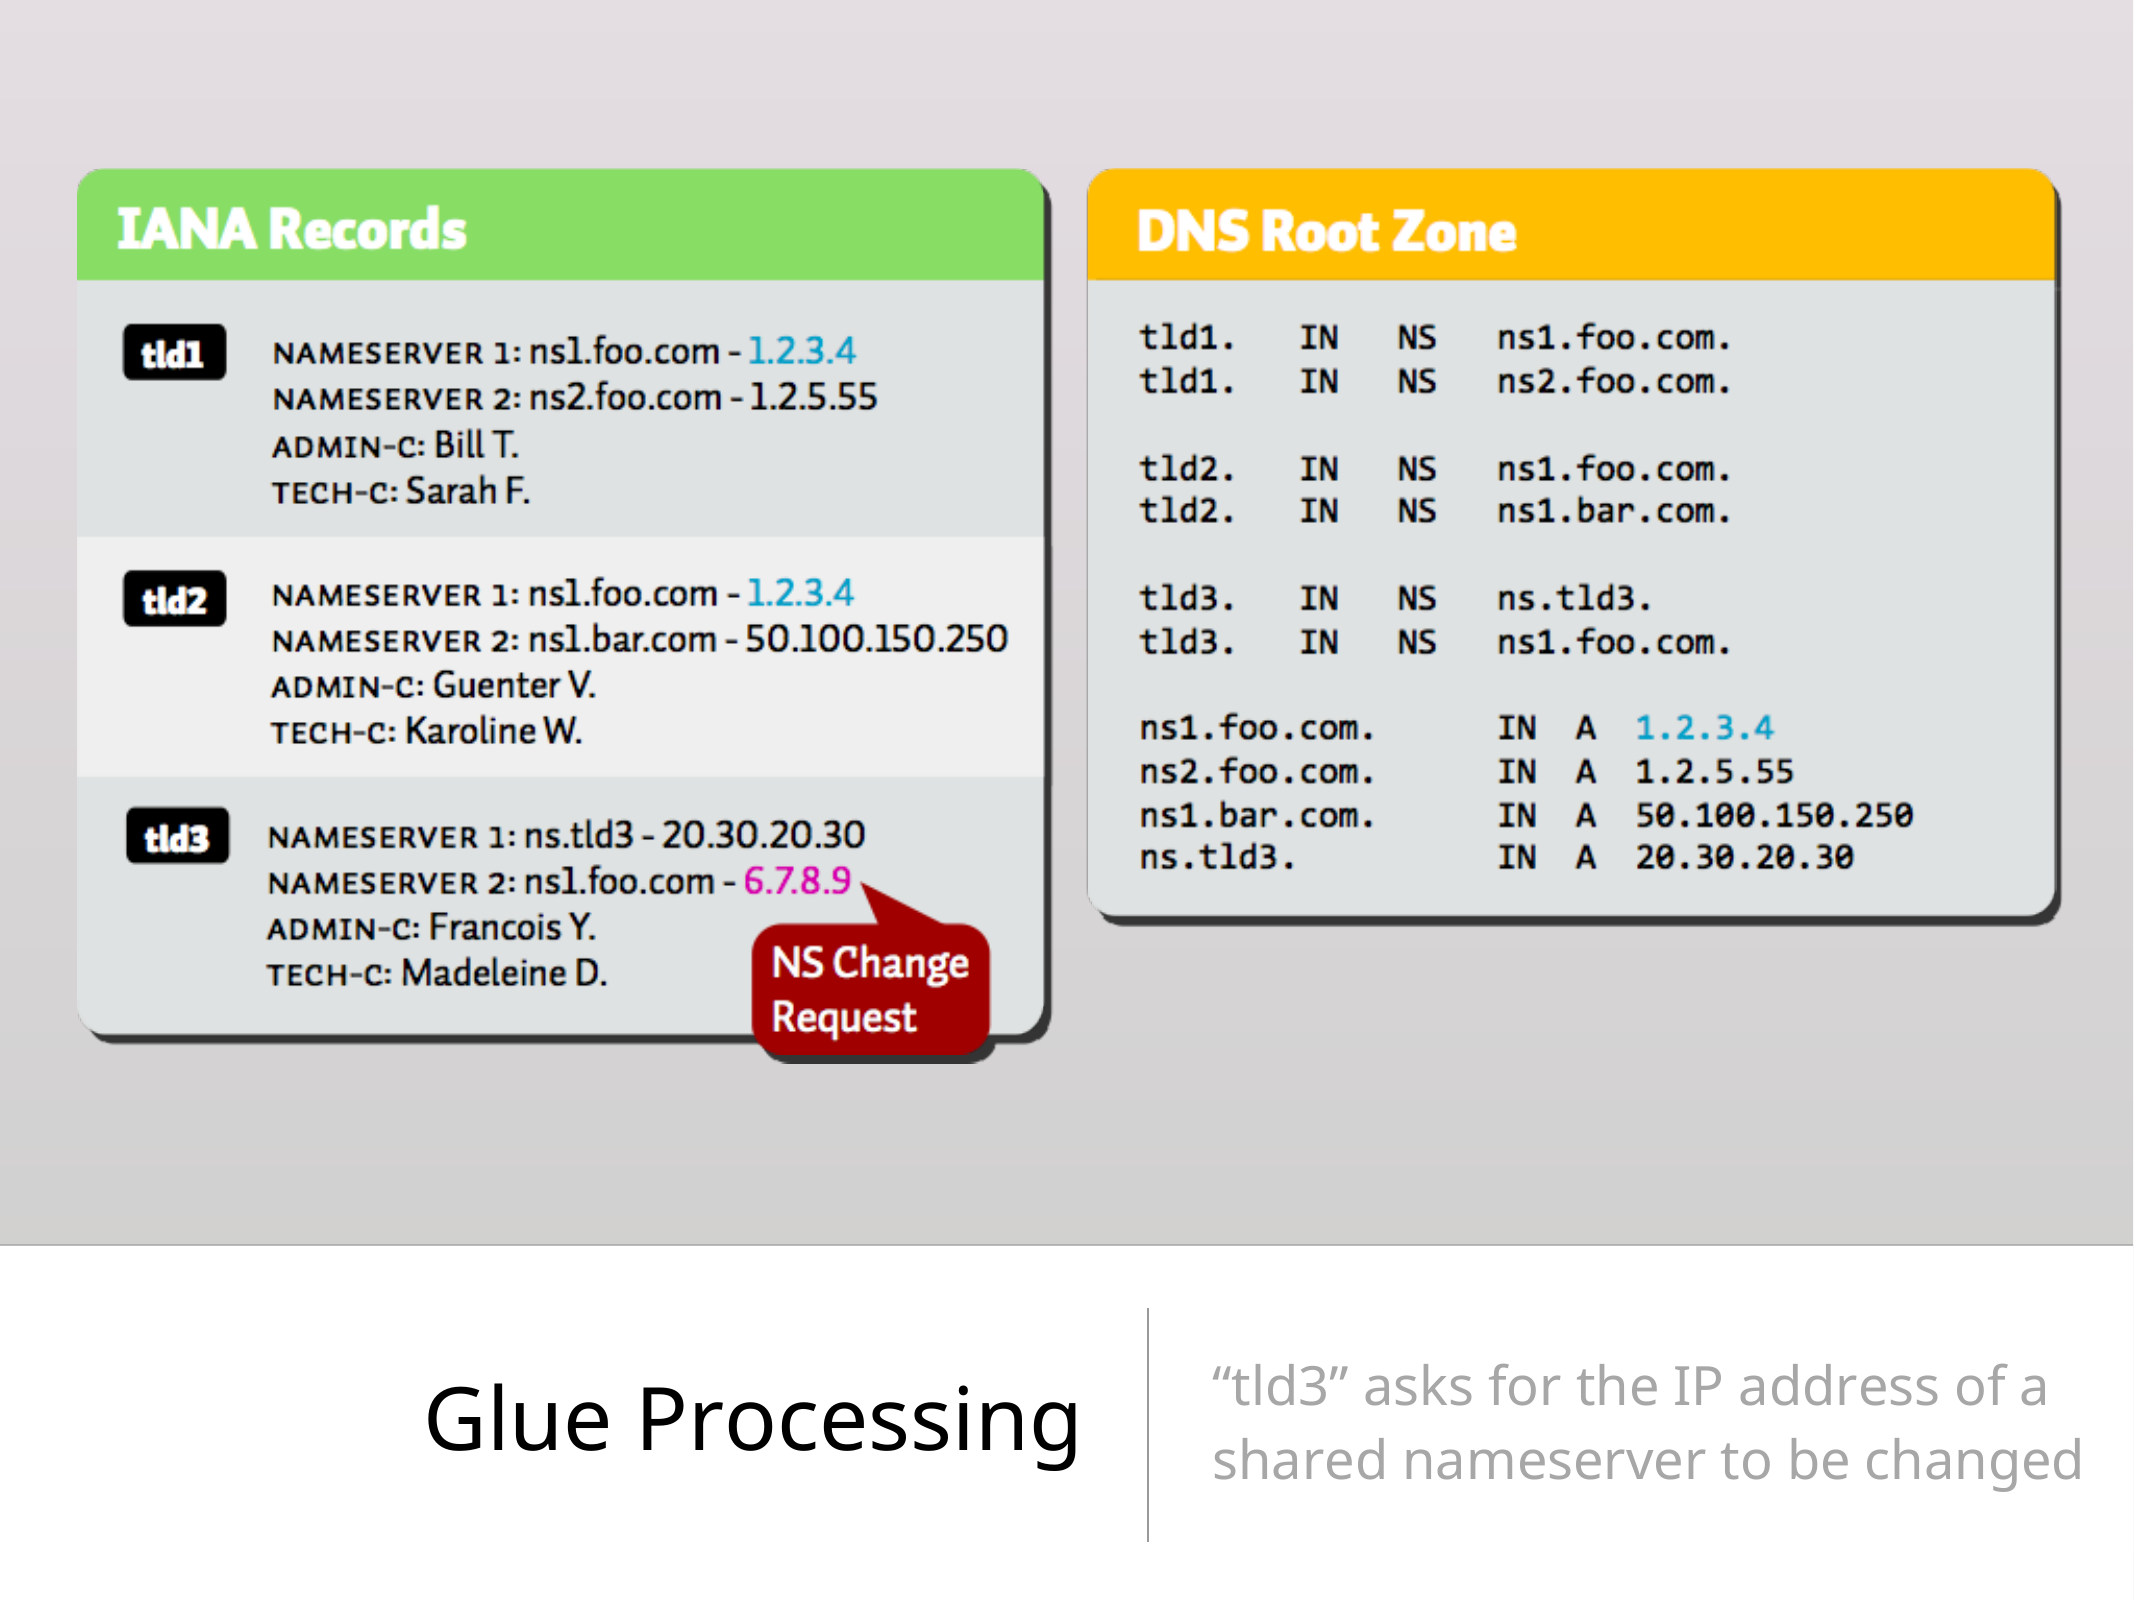

# Glue Processing
“tld3” asks for the IP address of a shared nameserver to be changed